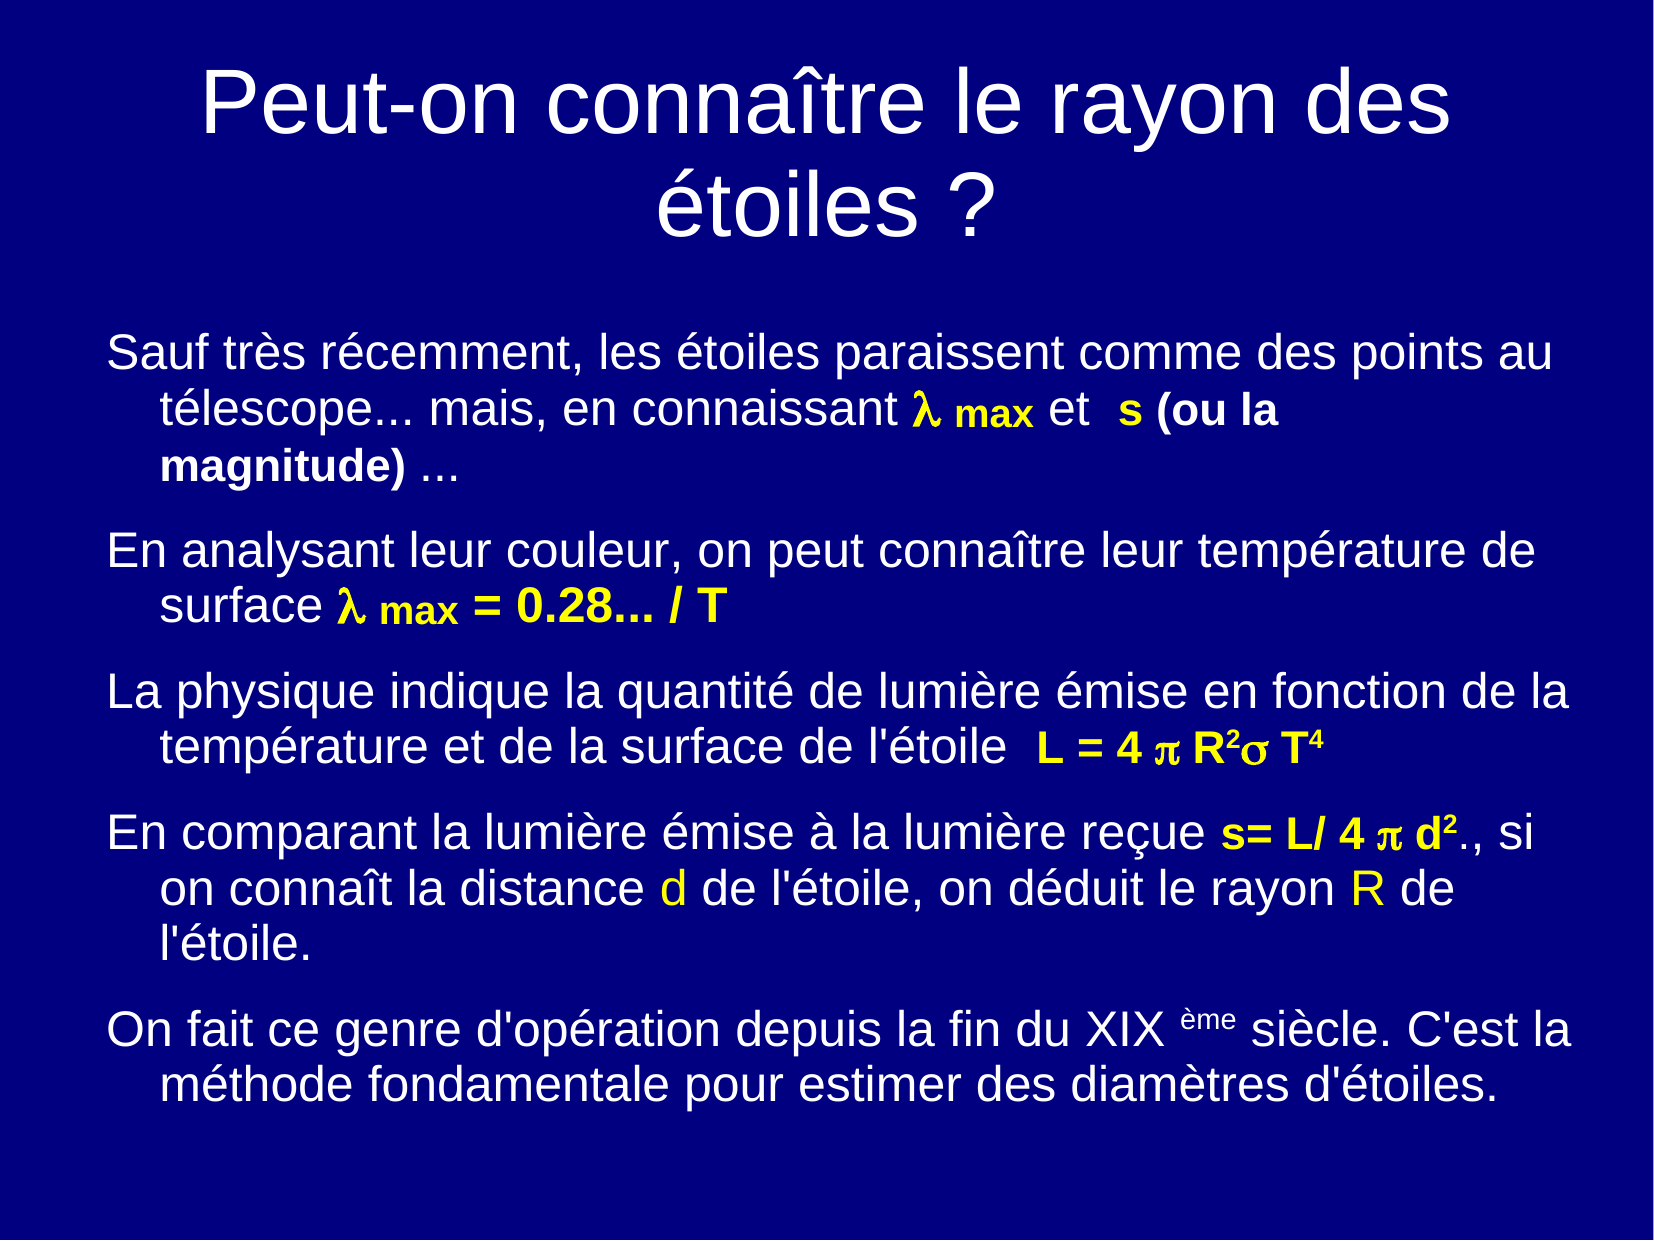

# Peut-on connaître le rayon des étoiles ?
Sauf très récemment, les étoiles paraissent comme des points au télescope... mais, en connaissant l max et s (ou la magnitude) ...
En analysant leur couleur, on peut connaître leur température de surface l max = 0.28... / T
La physique indique la quantité de lumière émise en fonction de la température et de la surface de l'étoile L = 4 p R2s T4
En comparant la lumière émise à la lumière reçue s= L/ 4 p d2., si on connaît la distance d de l'étoile, on déduit le rayon R de l'étoile.
On fait ce genre d'opération depuis la fin du XIX ème siècle. C'est la méthode fondamentale pour estimer des diamètres d'étoiles.